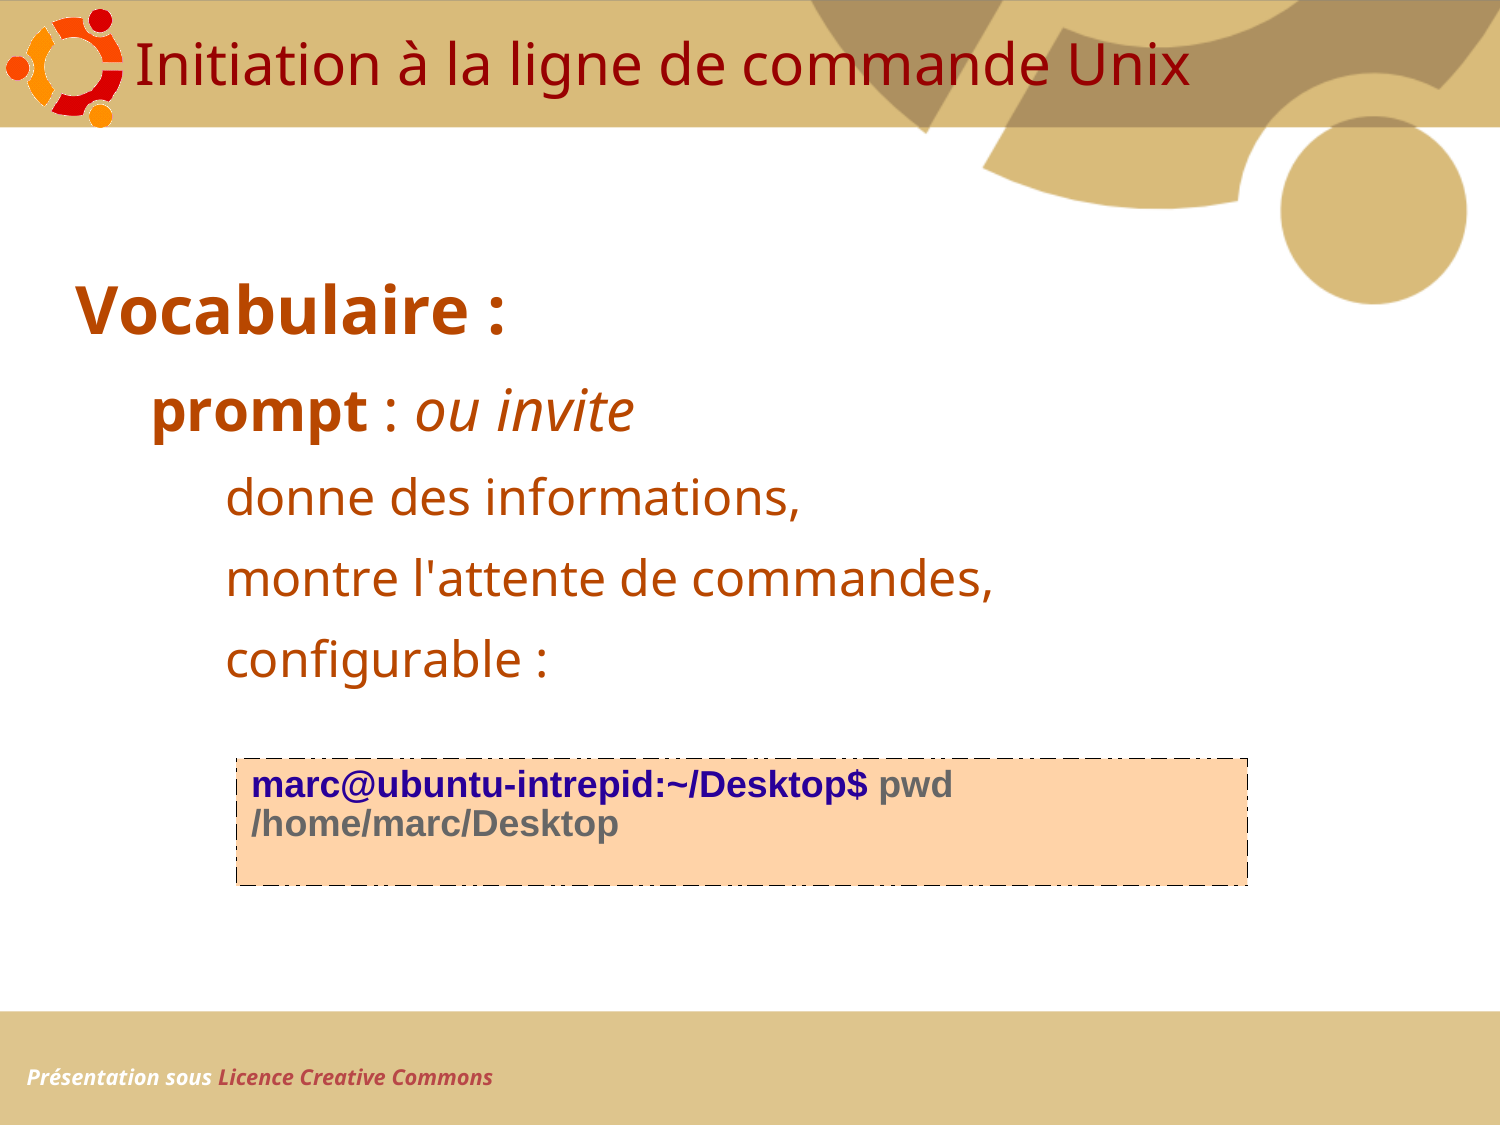

# Initiation à la ligne de commande Unix
Vocabulaire :
prompt : ou invite
donne des informations,
montre l'attente de commandes,
configurable :
marc@ubuntu-intrepid:~/Desktop$ pwd
/home/marc/Desktop